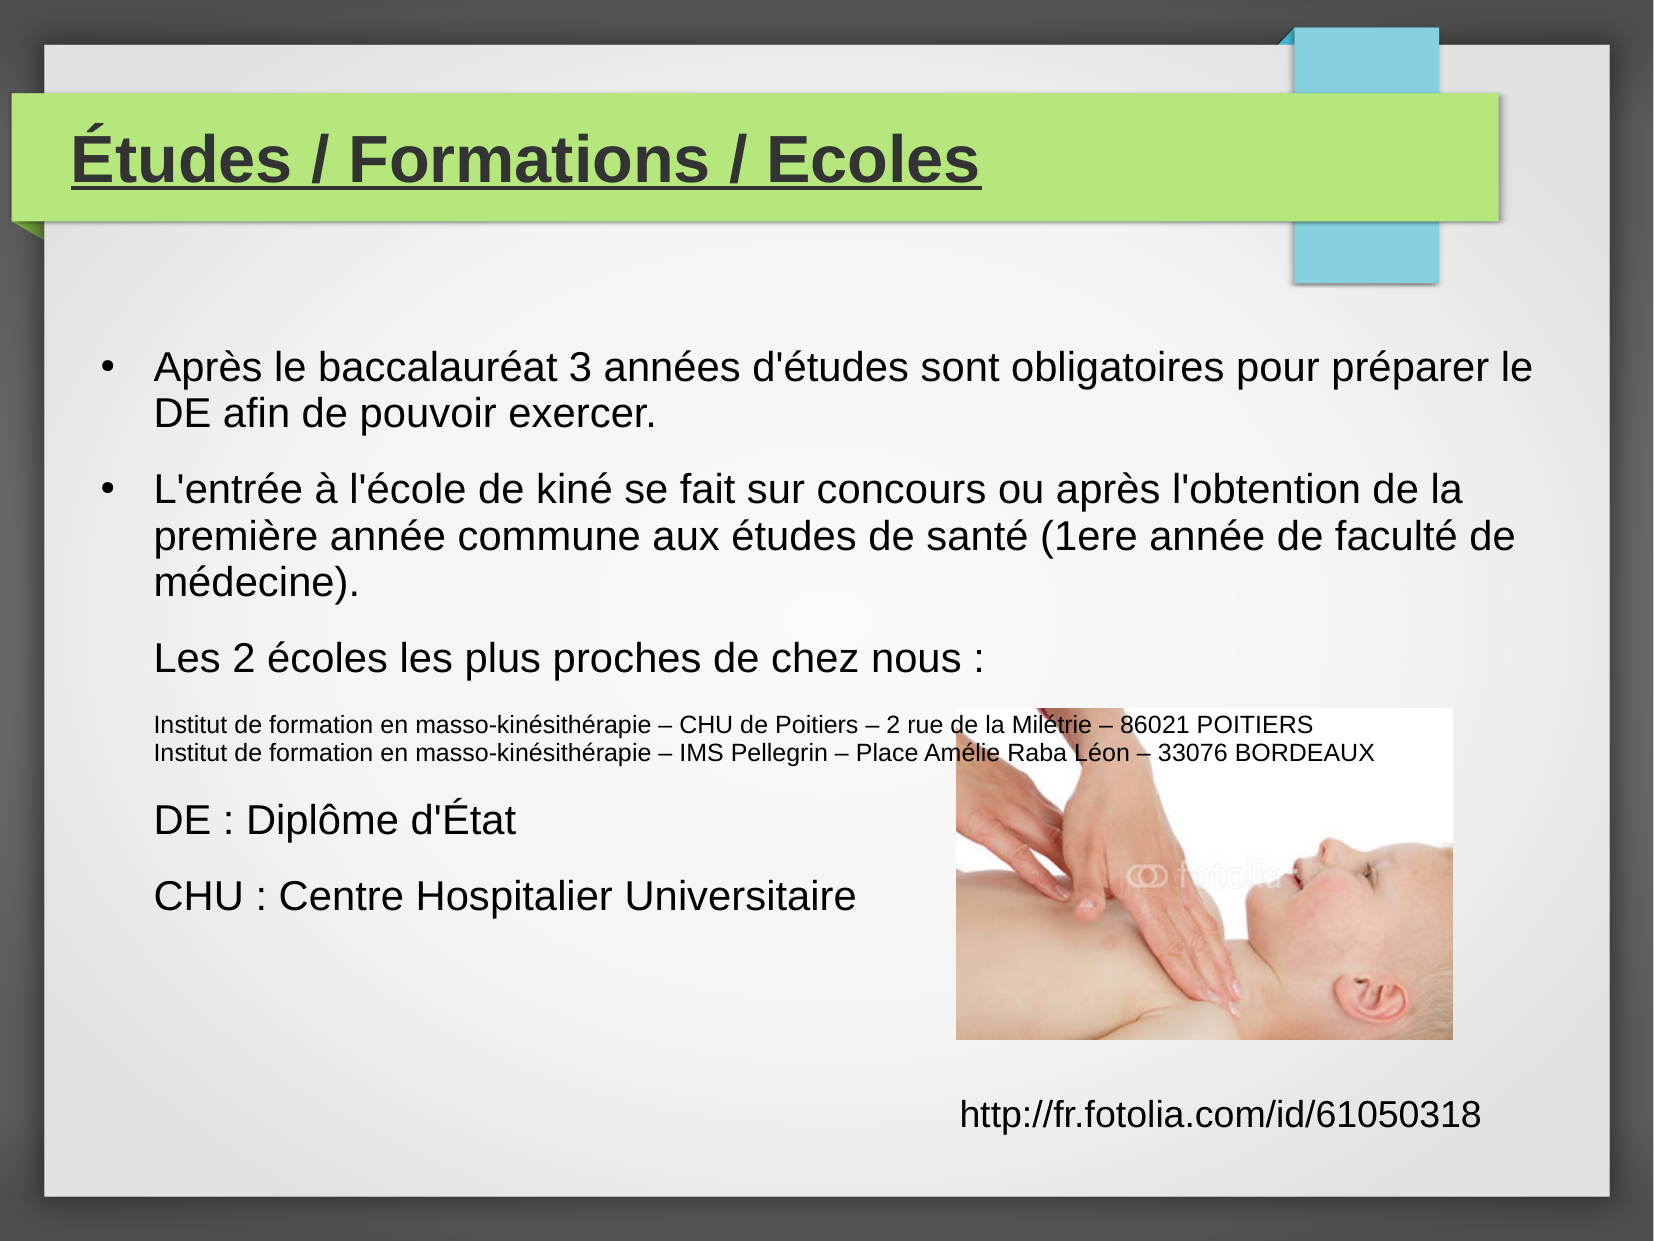

# Études / Formations / Ecoles
Après le baccalauréat 3 années d'études sont obligatoires pour préparer le DE afin de pouvoir exercer.
L'entrée à l'école de kiné se fait sur concours ou après l'obtention de la première année commune aux études de santé (1ere année de faculté de médecine).
Les 2 écoles les plus proches de chez nous :
Institut de formation en masso-kinésithérapie – CHU de Poitiers – 2 rue de la Milétrie – 86021 POITIERS Institut de formation en masso-kinésithérapie – IMS Pellegrin – Place Amélie Raba Léon – 33076 BORDEAUX
DE : Diplôme d'État
CHU : Centre Hospitalier Universitaire
http://fr.fotolia.com/id/61050318